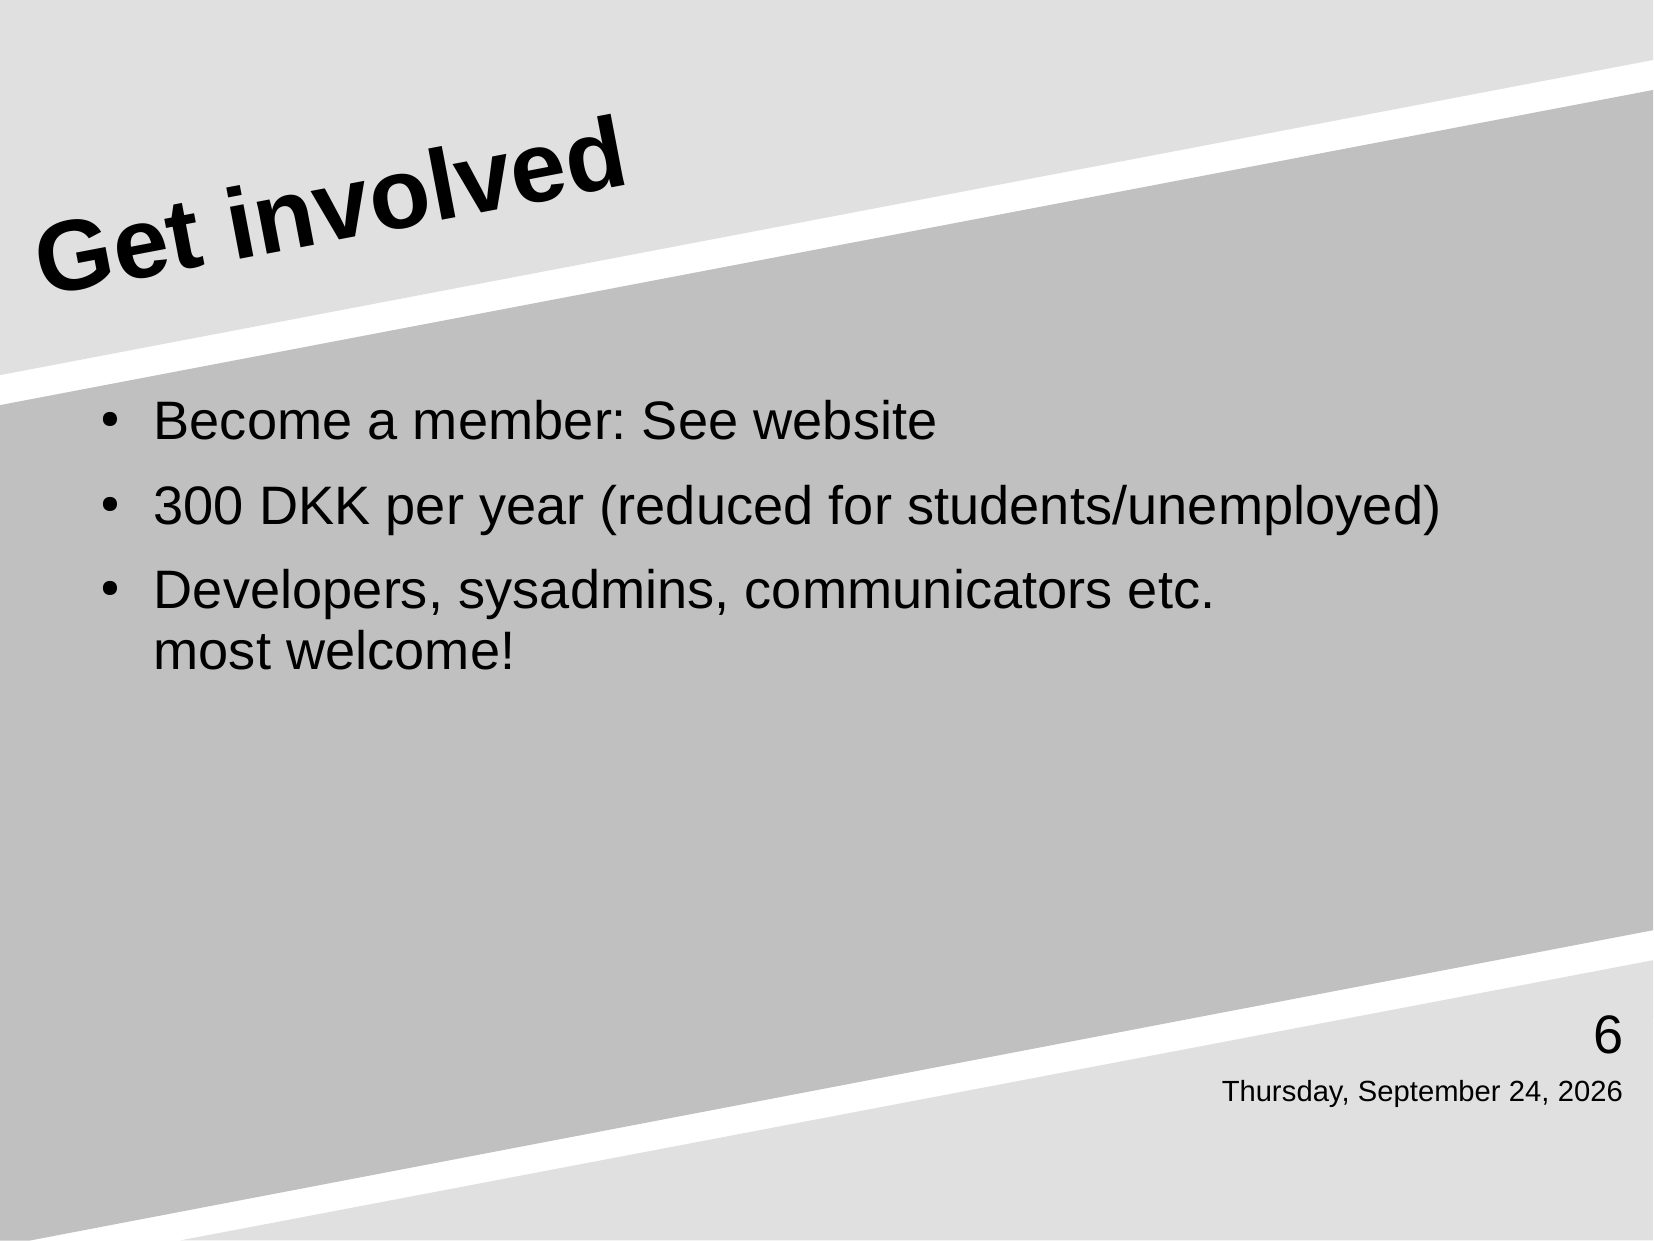

# Get involved
Become a member: See website
300 DKK per year (reduced for students/unemployed)
Developers, sysadmins, communicators etc.
most welcome!
6